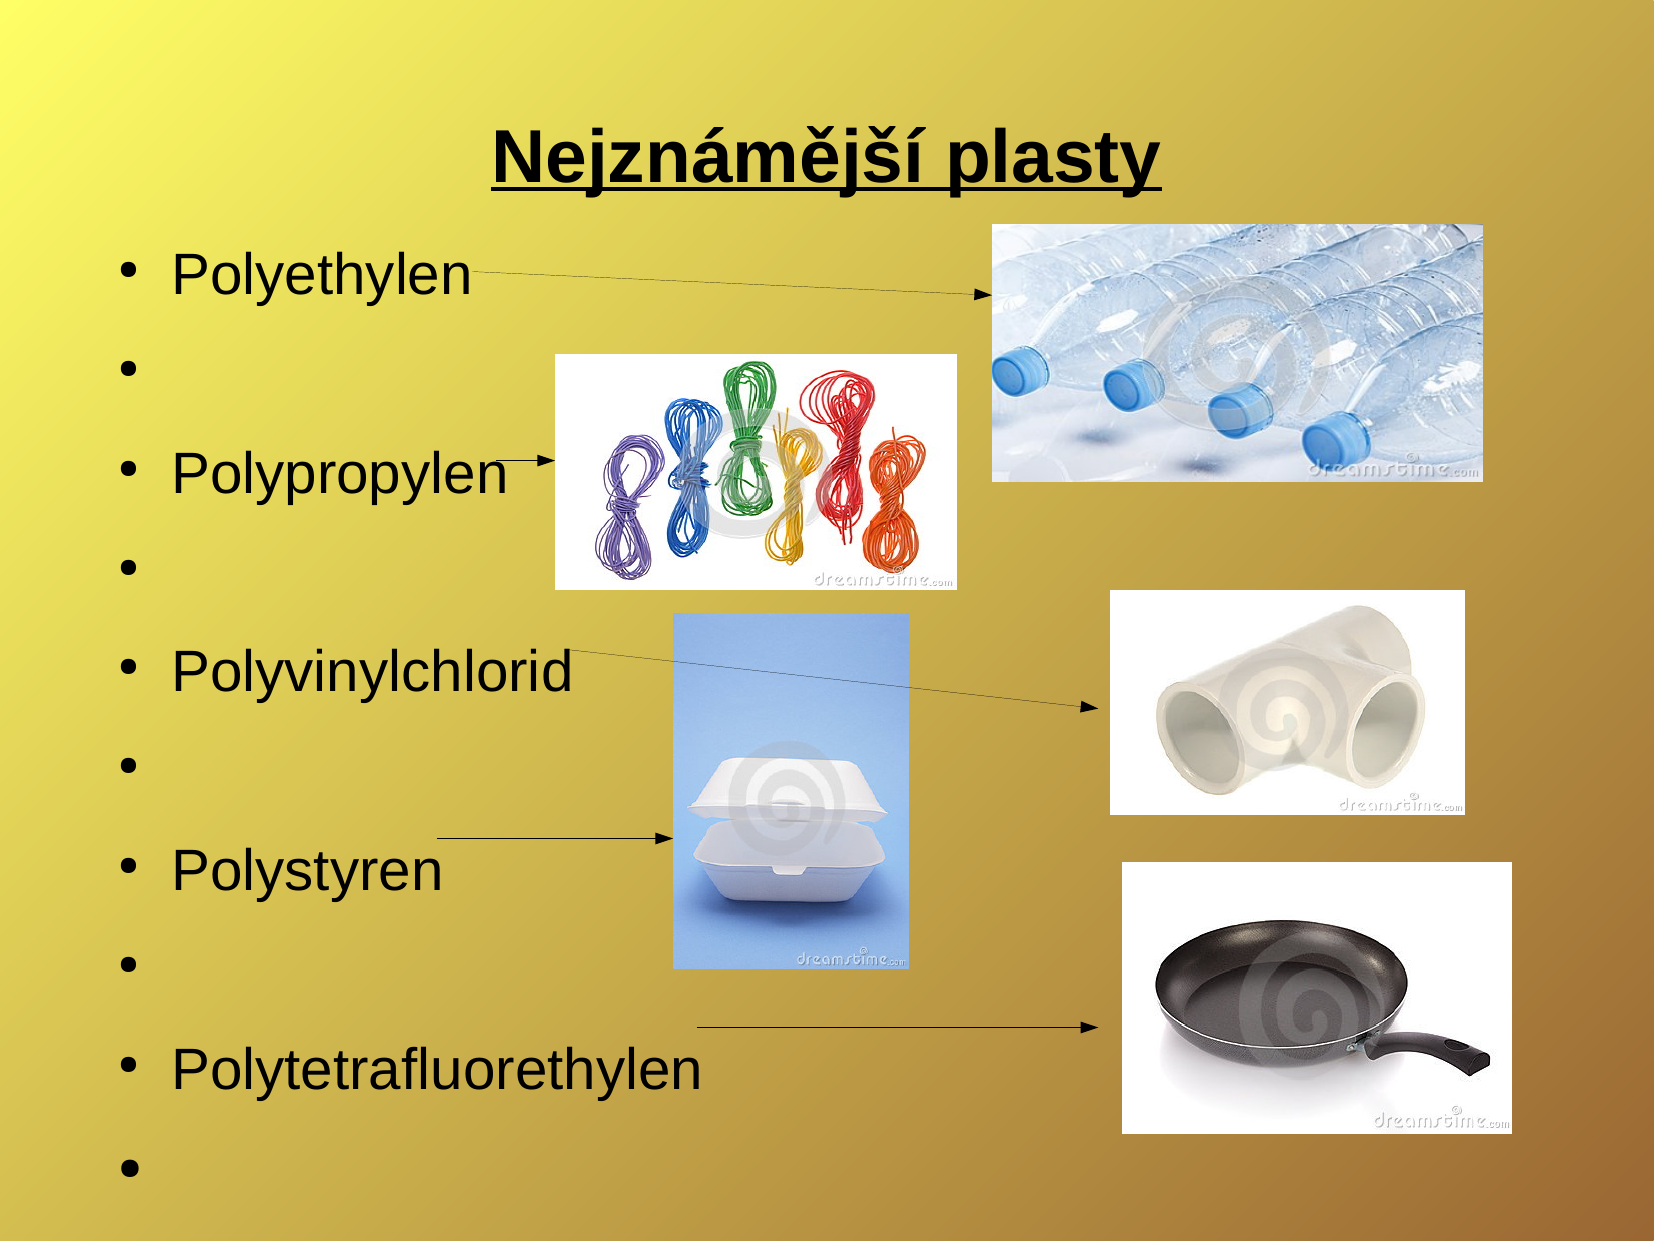

# Nejznámější plasty
Polyethylen
Polypropylen
Polyvinylchlorid
Polystyren
Polytetrafluorethylen